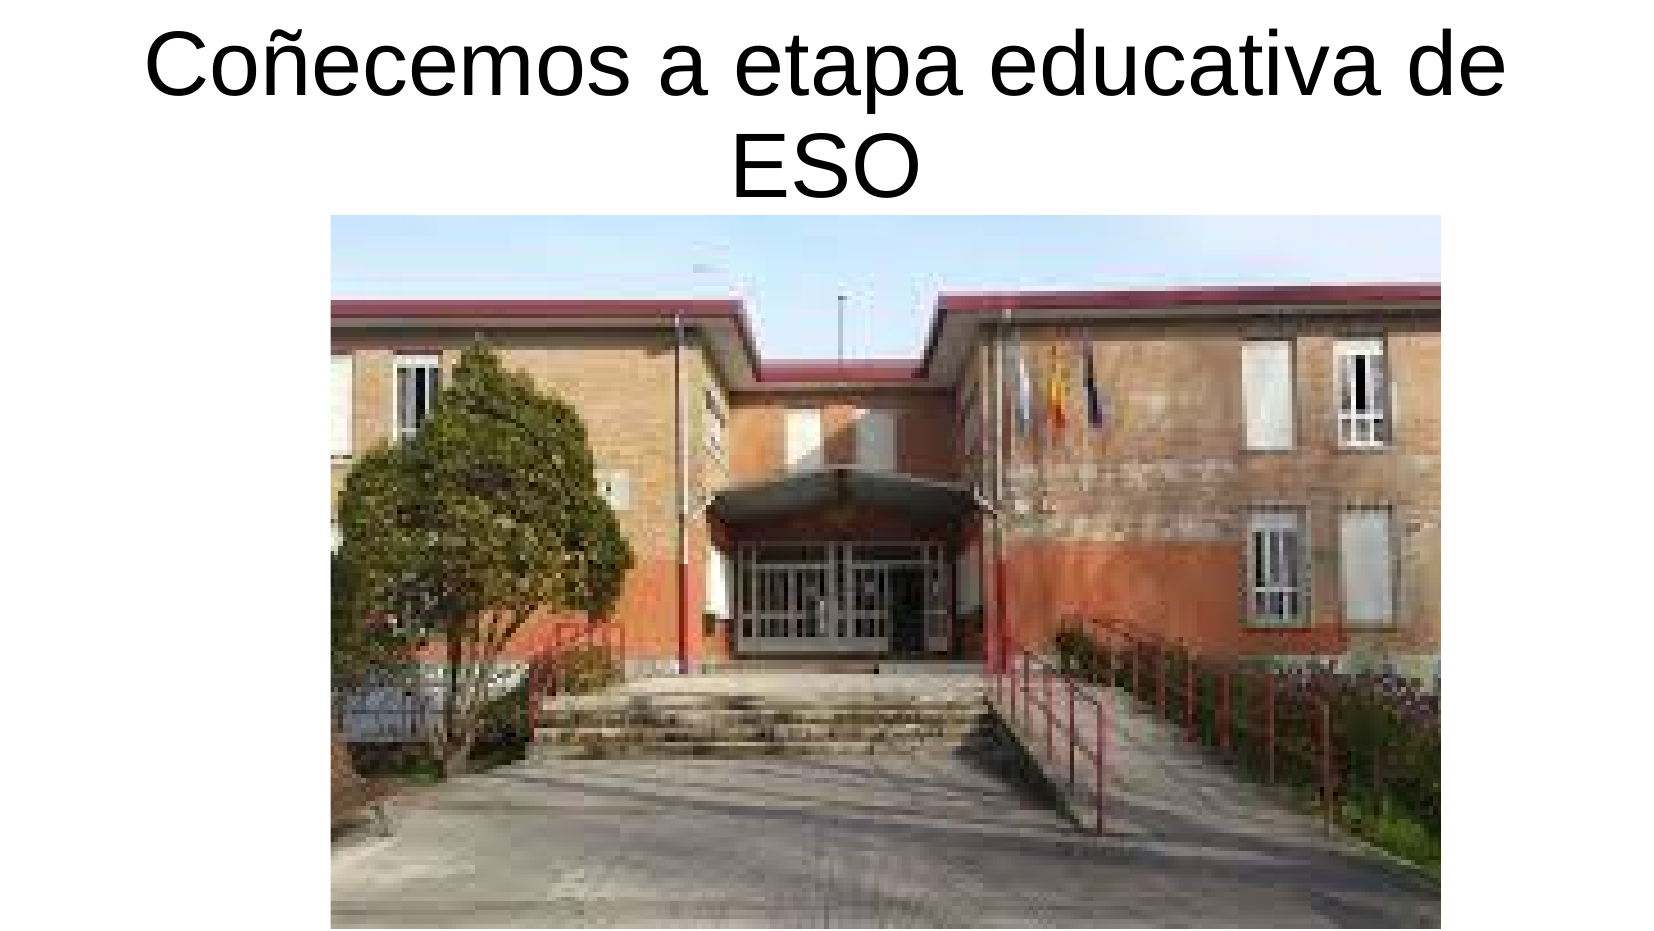

# Coñecemos a etapa educativa de ESO